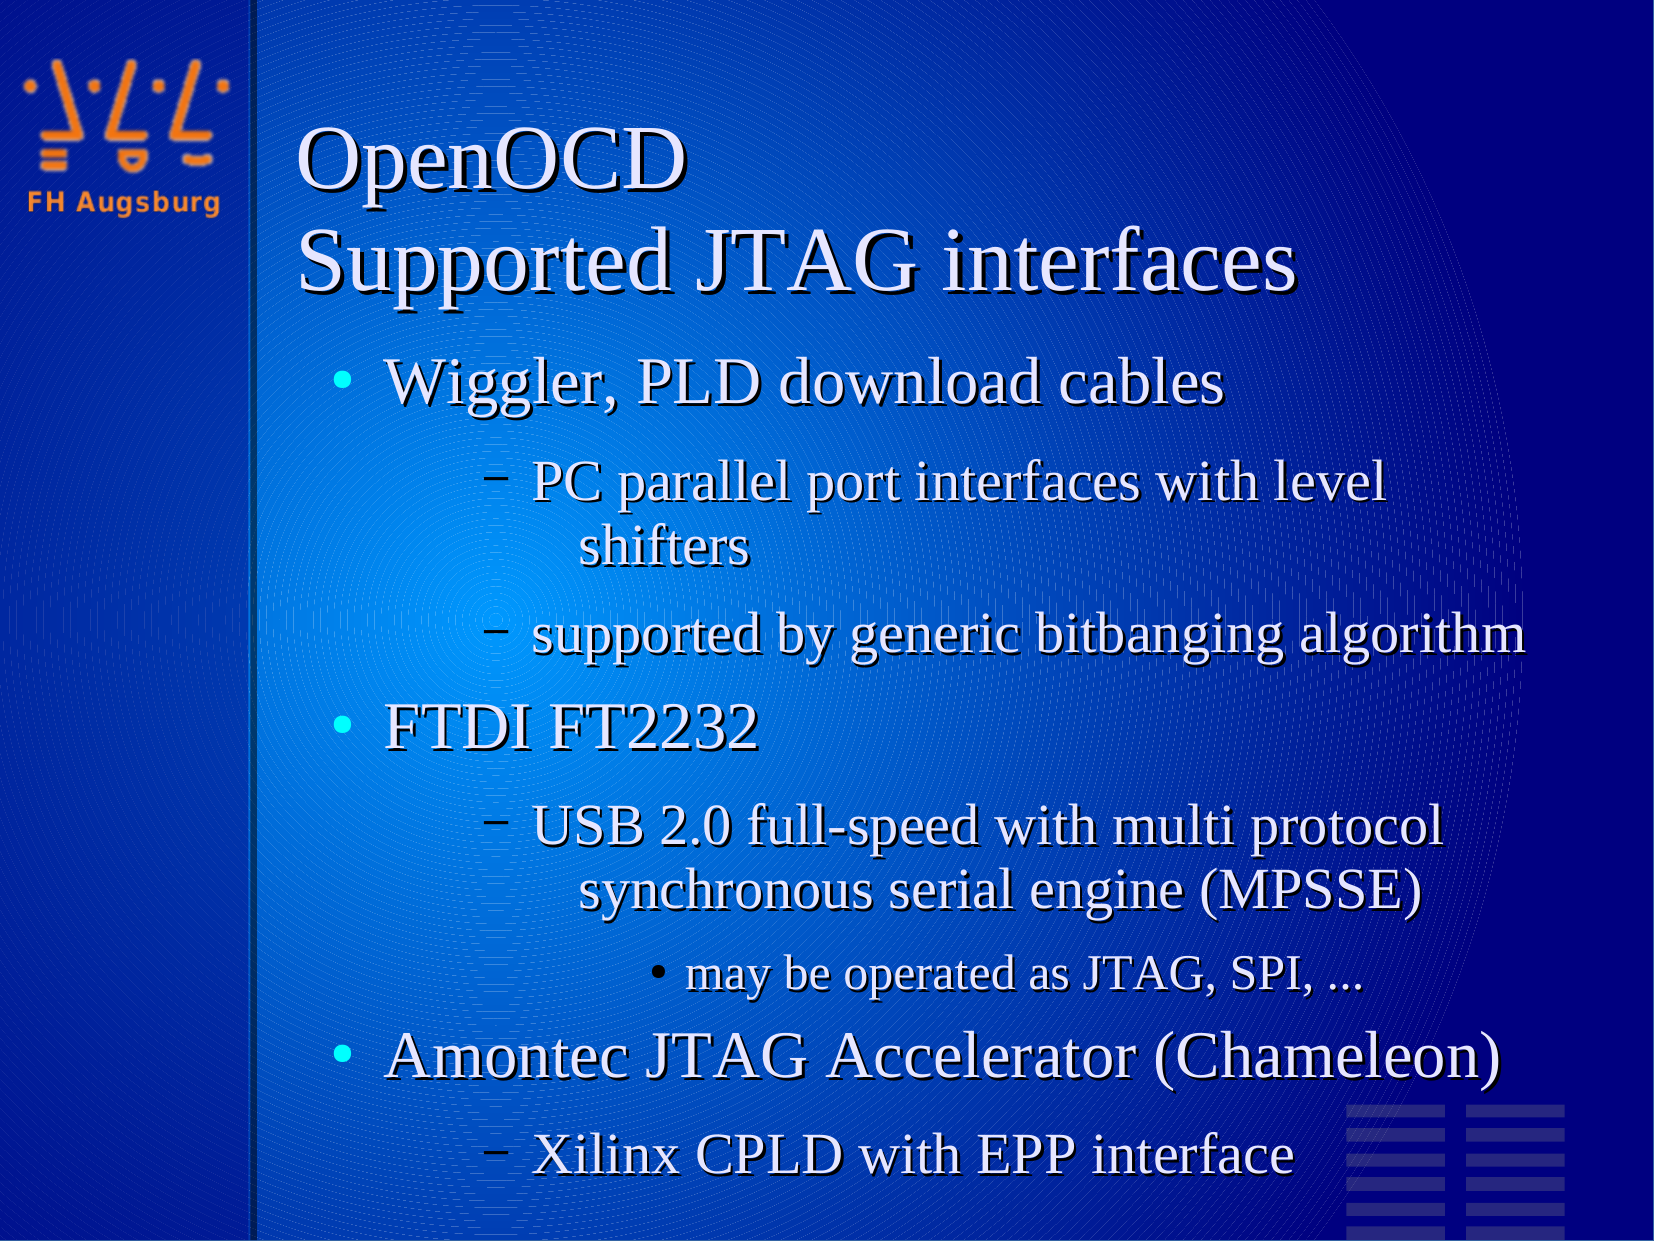

# OpenOCD Supported JTAG interfaces
Wiggler, PLD download cables
PC parallel port interfaces with level shifters
supported by generic bitbanging algorithm
FTDI FT2232
USB 2.0 full-speed with multi protocol synchronous serial engine (MPSSE)
may be operated as JTAG, SPI, ...
Amontec JTAG Accelerator (Chameleon)
Xilinx CPLD with EPP interface